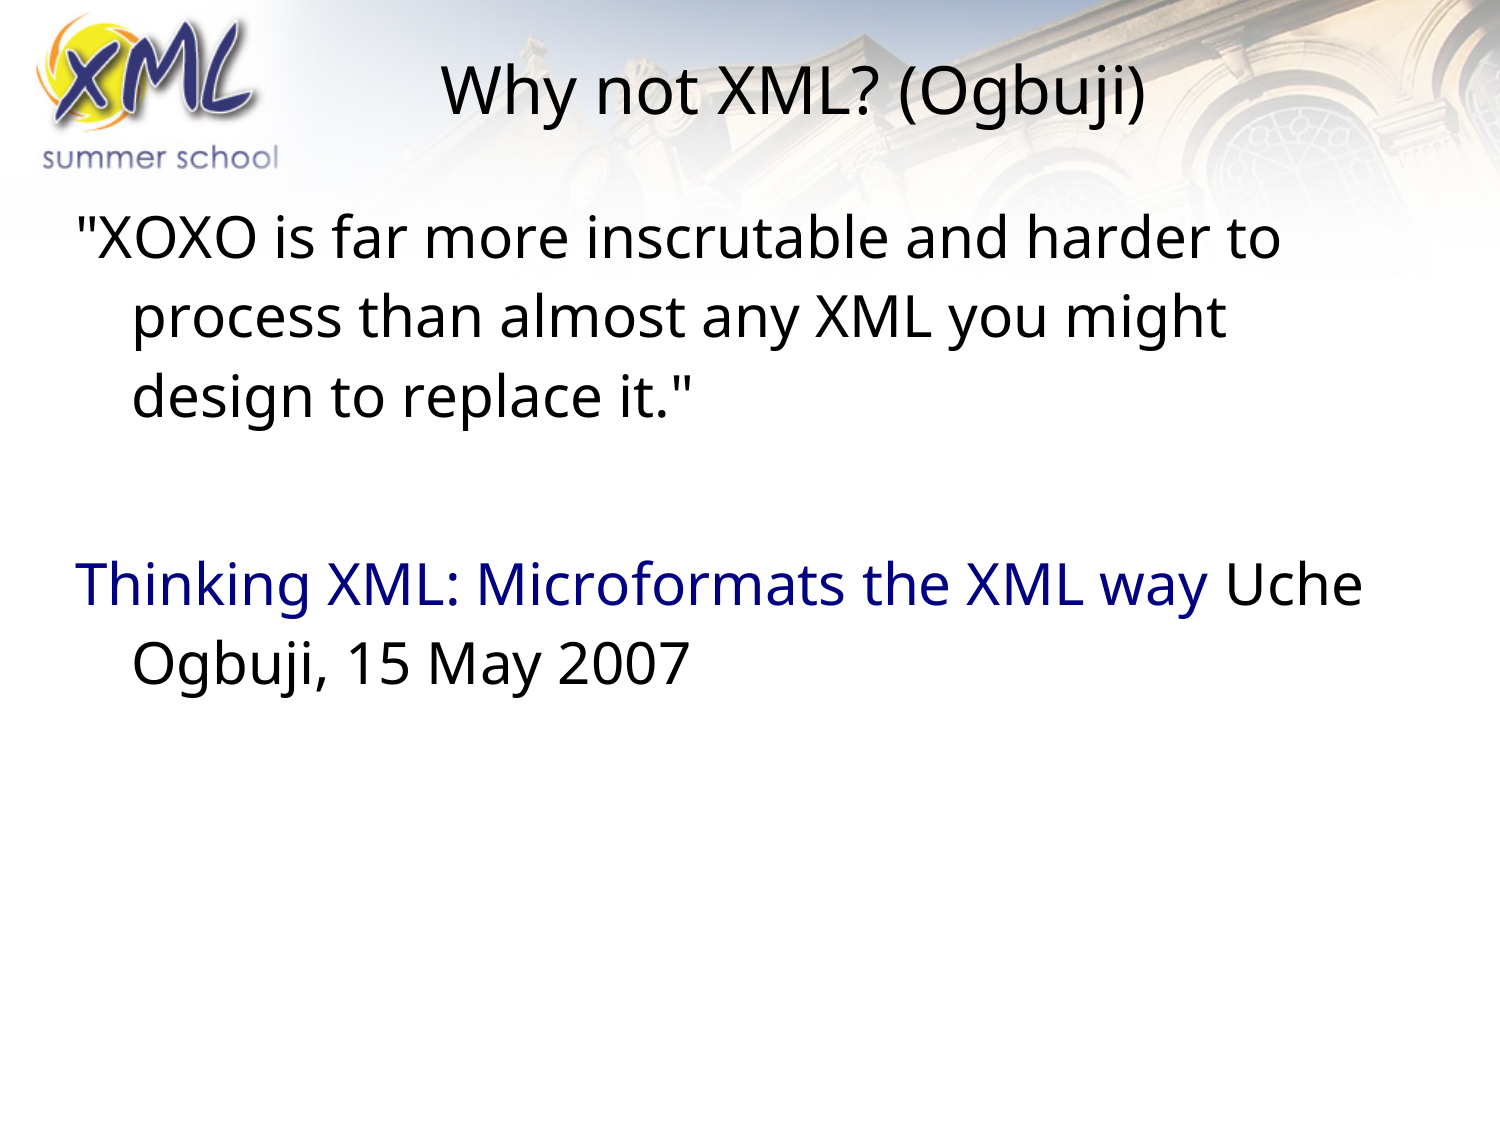

# Why not XML? (Ogbuji)
"XOXO is far more inscrutable and harder to process than almost any XML you might design to replace it."
Thinking XML: Microformats the XML way Uche Ogbuji, 15 May 2007